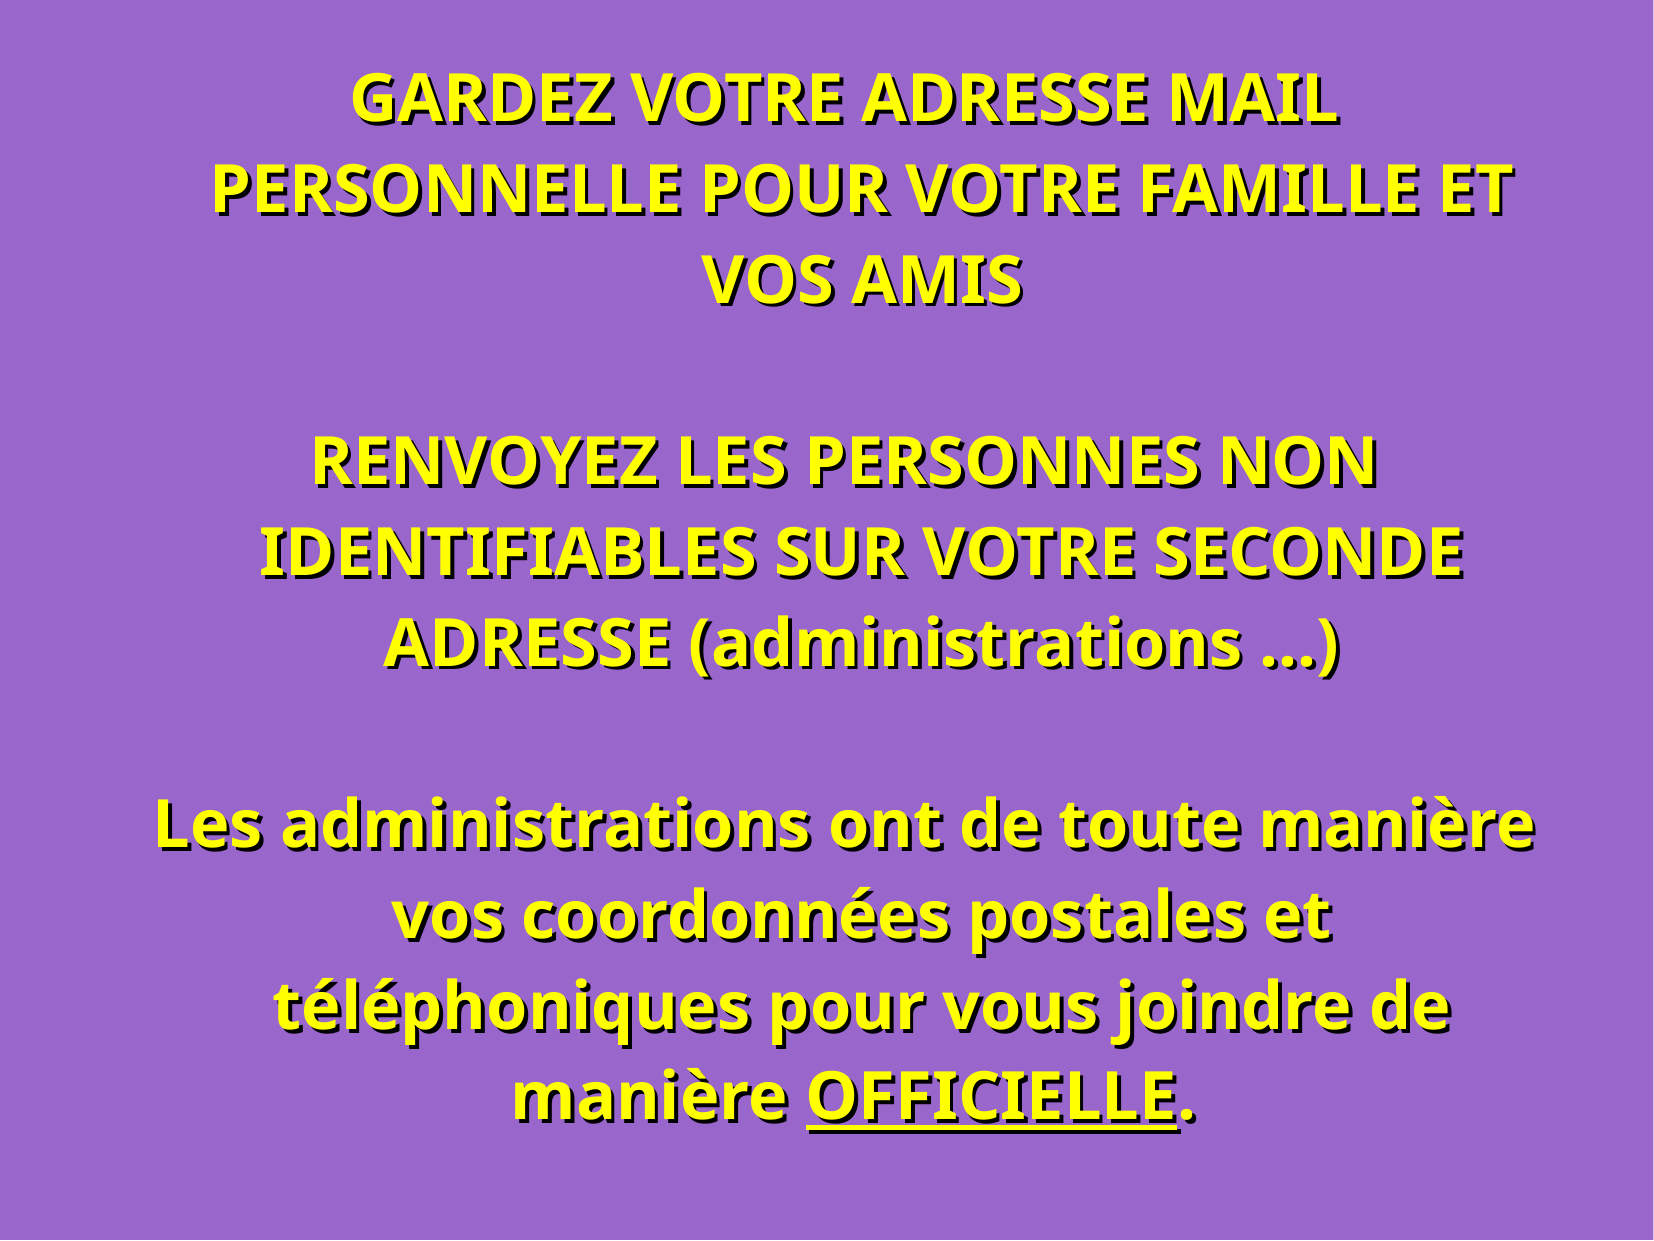

# GARDEZ VOTRE ADRESSE MAIL PERSONNELLE POUR VOTRE FAMILLE ET VOS AMIS
RENVOYEZ LES PERSONNES NON IDENTIFIABLES SUR VOTRE SECONDE ADRESSE (administrations ...)
Les administrations ont de toute manière vos coordonnées postales et téléphoniques pour vous joindre de manière OFFICIELLE.